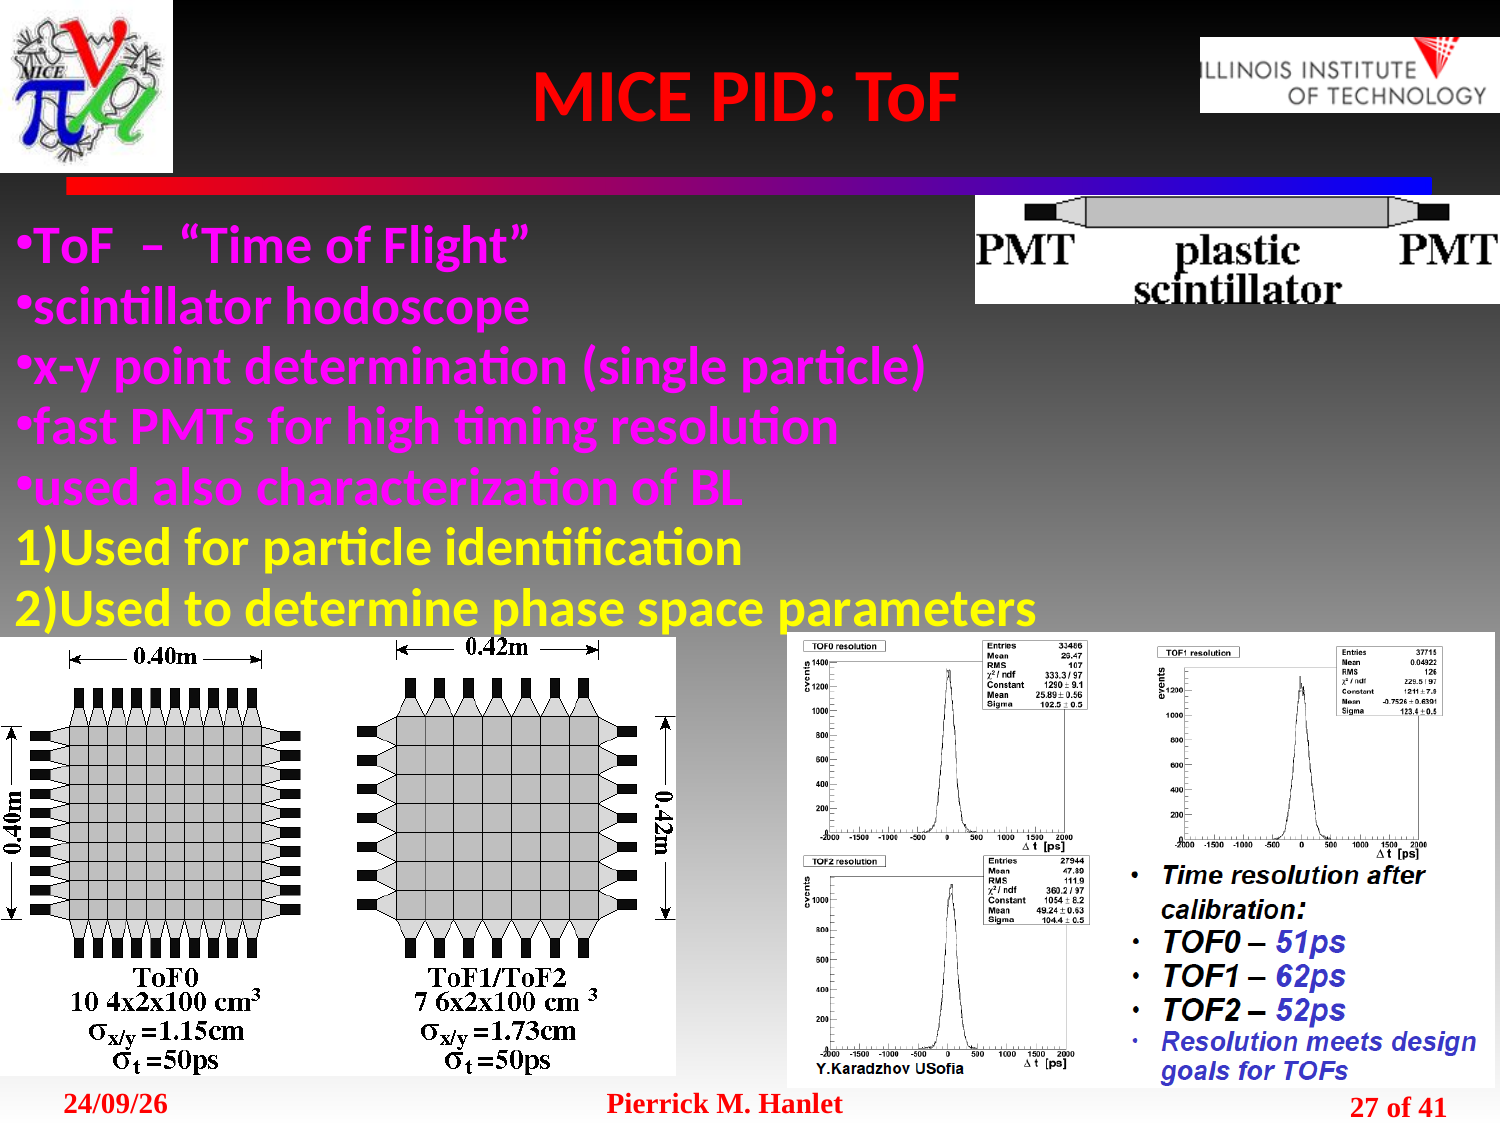

# MICE PID: ToF
ToF – “Time of Flight”
scintillator hodoscope
x-y point determination (single particle)
fast PMTs for high timing resolution
used also characterization of BL
Used for particle identification
Used to determine phase space parameters
27
Pierrick Hanlet